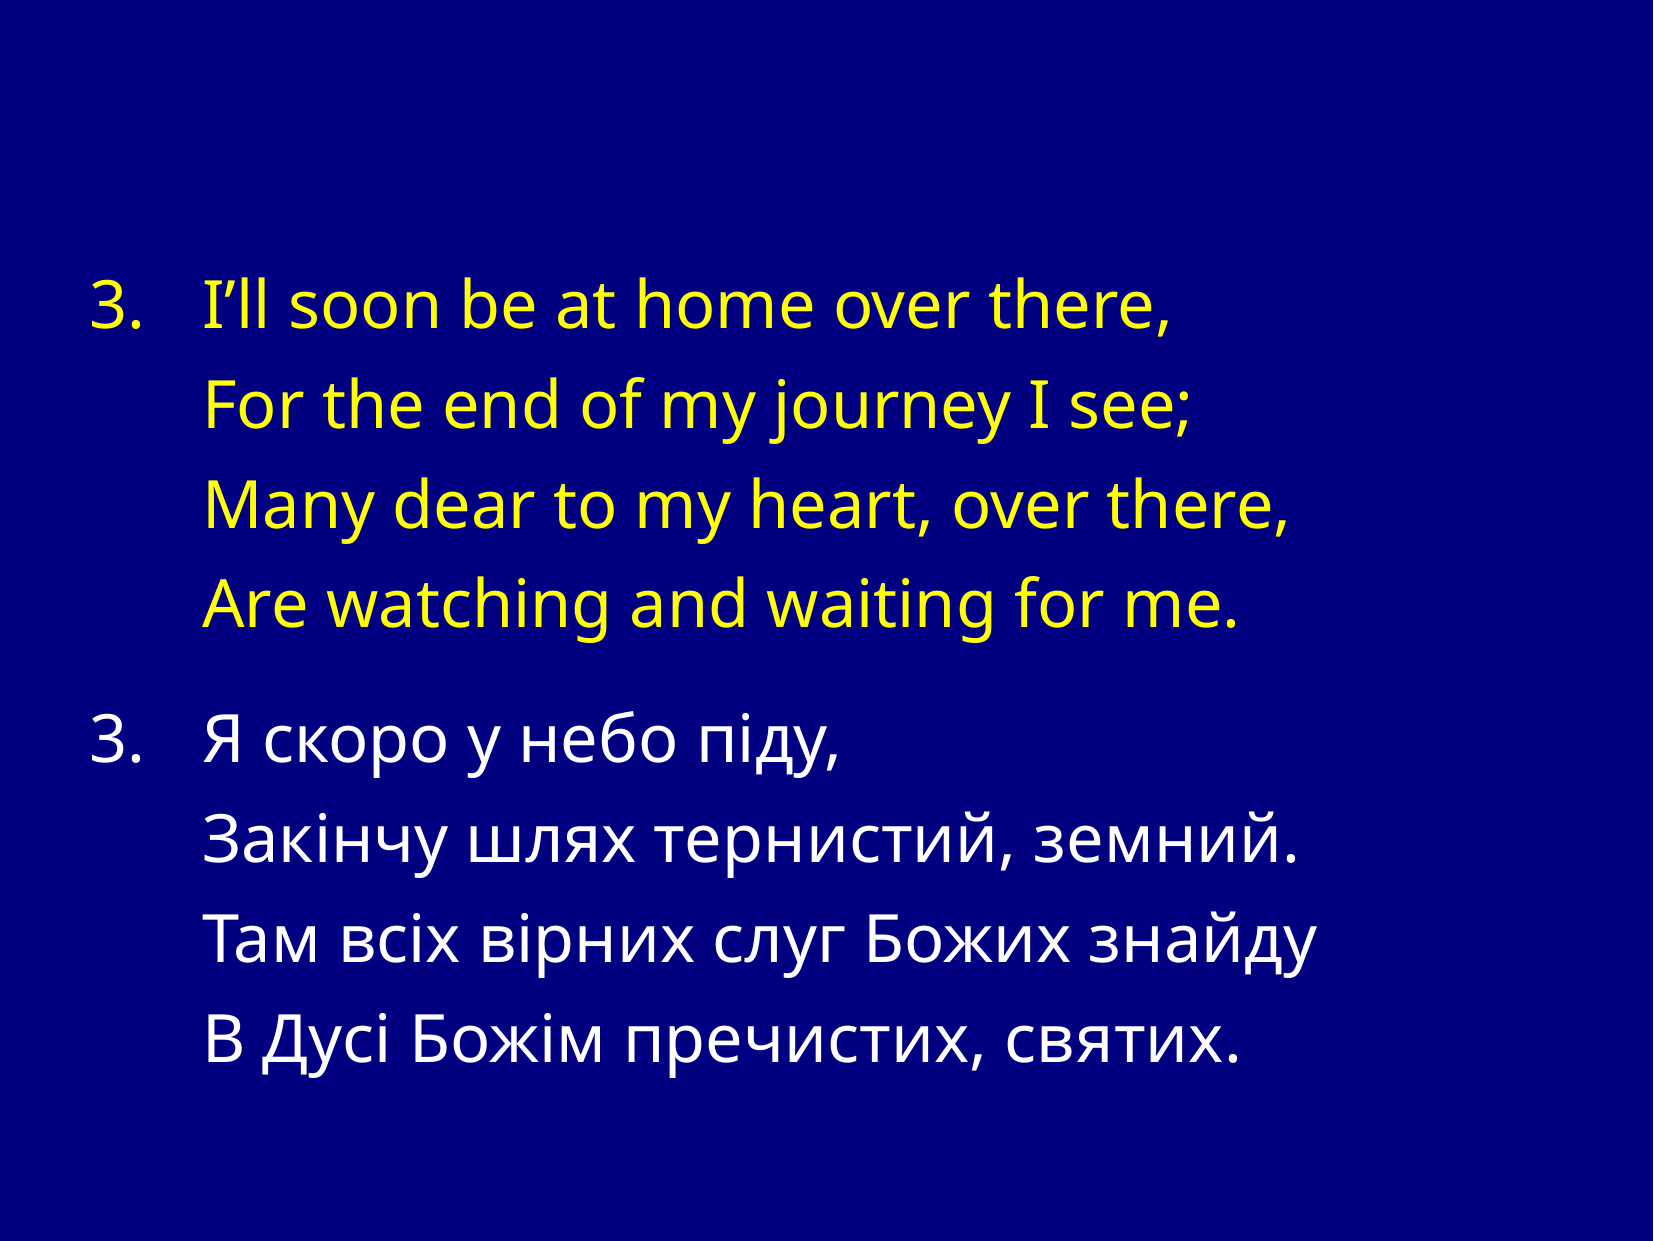

3.	I’ll soon be at home over there,
	For the end of my journey I see;
	Many dear to my heart, over there,
	Are watching and waiting for me.
3.	Я скоро у небо піду,
	Закінчу шлях тернистий, земний.
	Там всіх вірних слуг Божих знайду
	В Дусі Божім пречистих, святих.